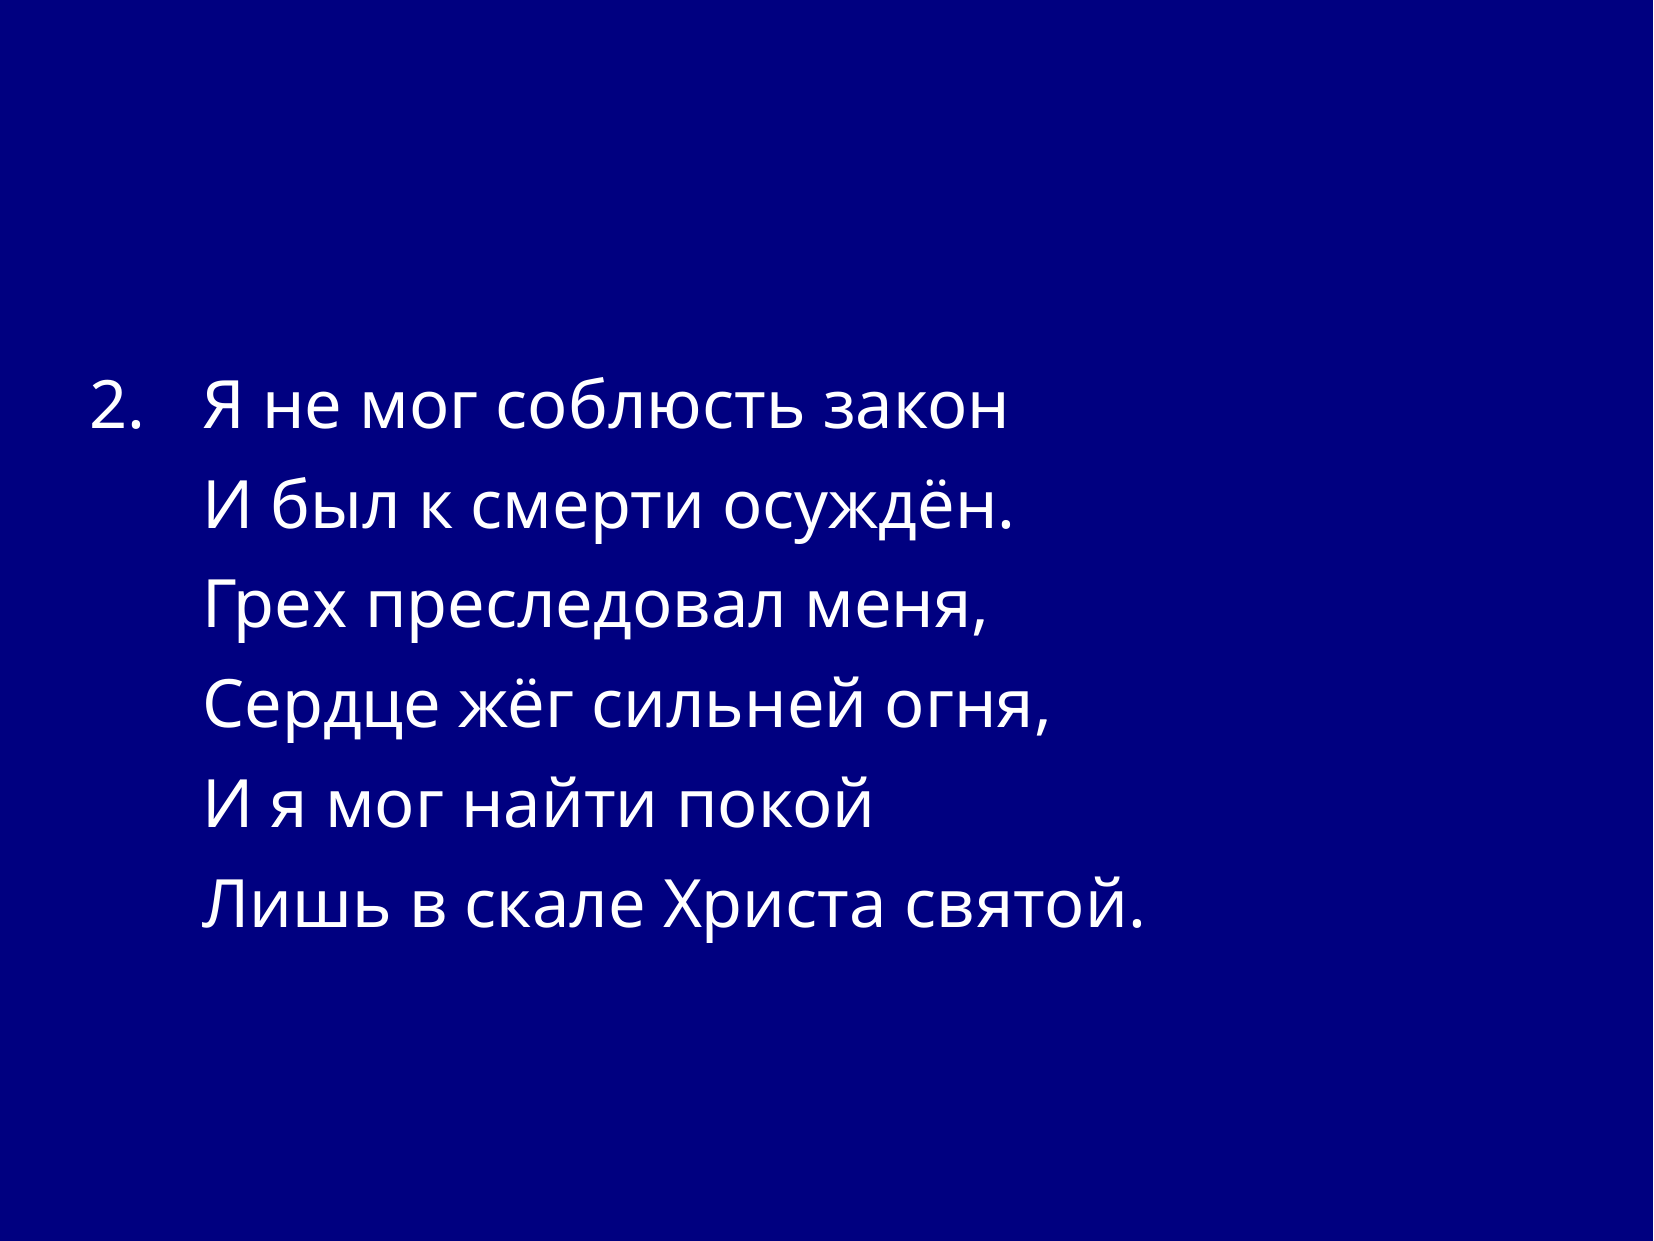

2.	Я не мог соблюсть закон
	И был к смерти осуждён.
	Грех преследовал меня,
	Сердце жёг сильней огня,
	И я мог найти покой
	Лишь в скале Христа святой.